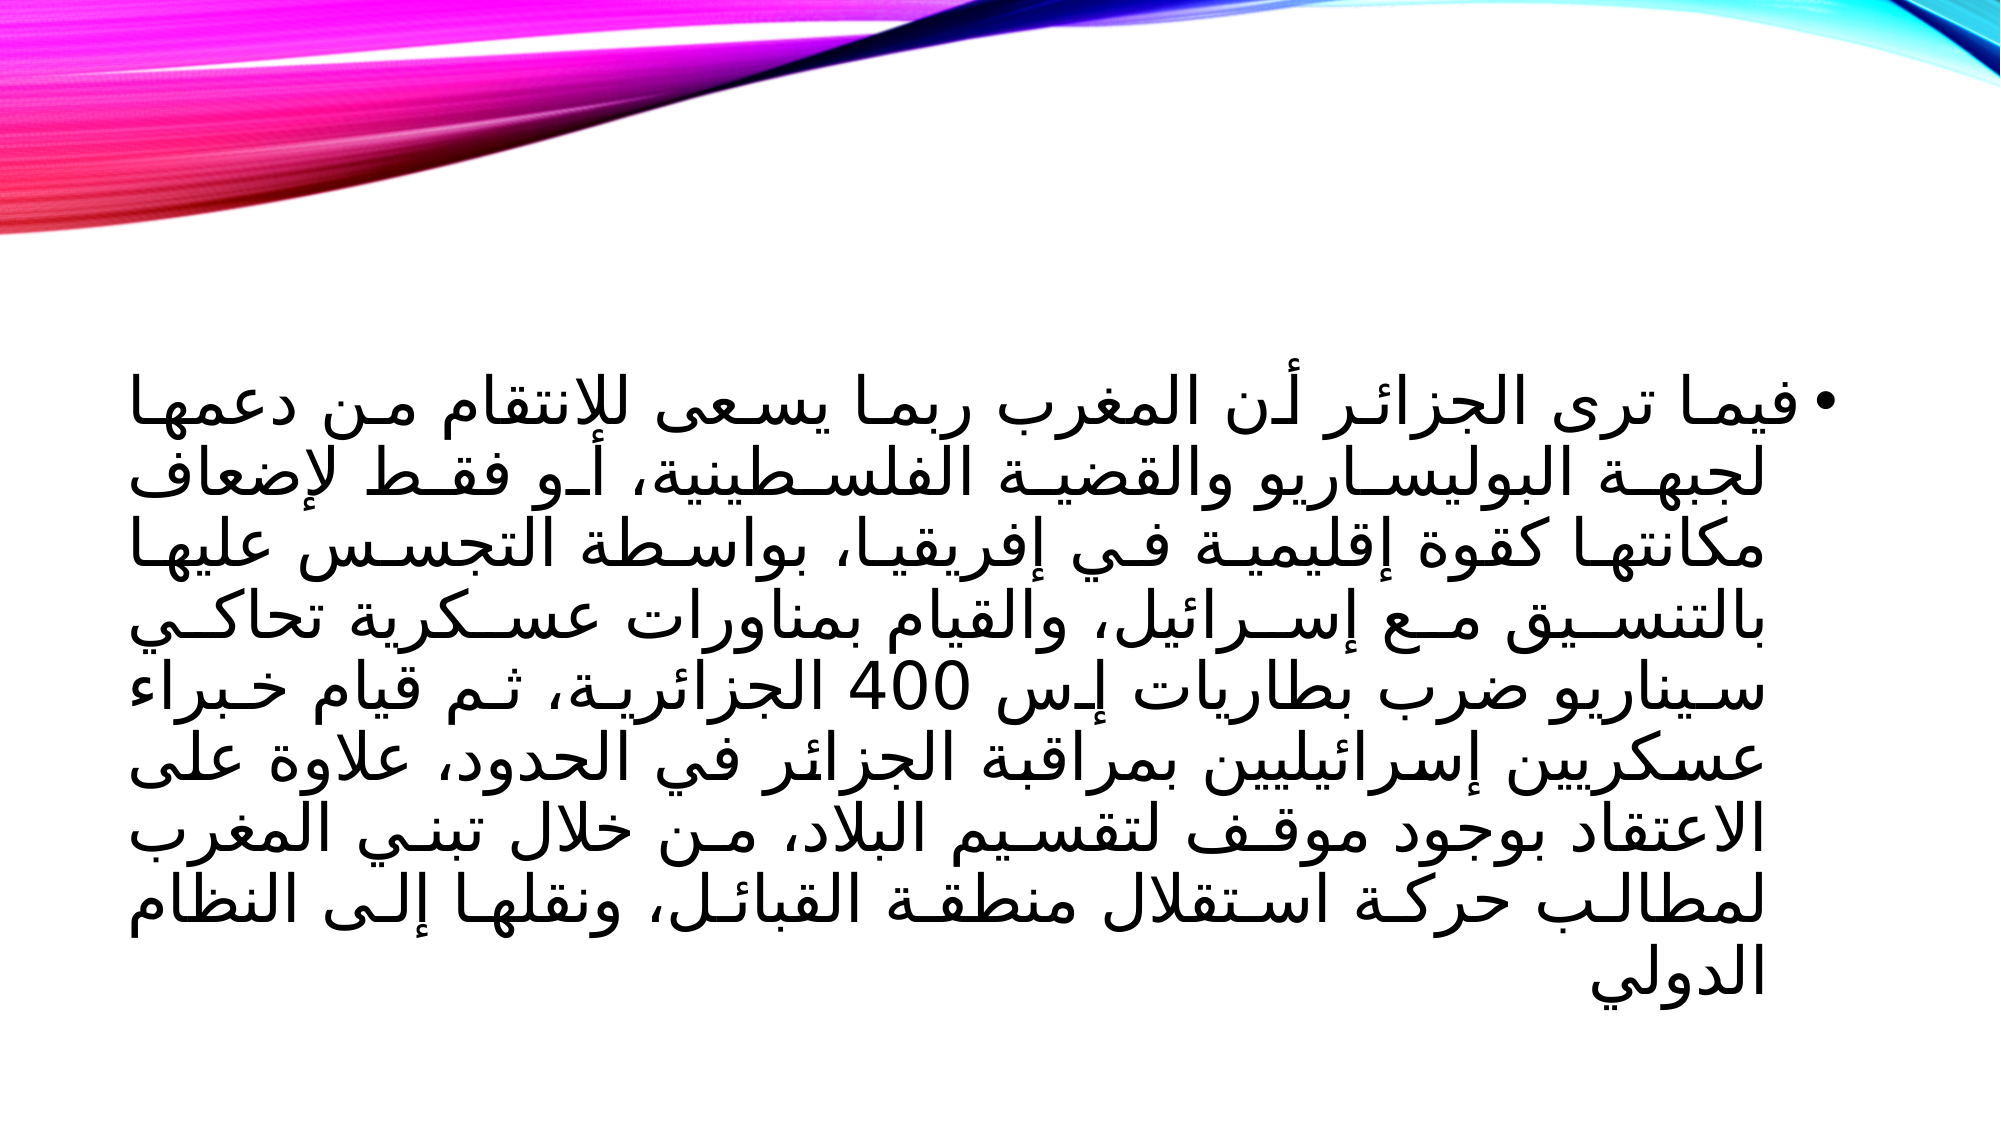

# فيما ترى الجزائر أن المغرب ربما يسعى للانتقام من دعمها لجبهة البوليساريو والقضية الفلسطينية، أو فقط لإضعاف مكانتها كقوة إقليمية في إفريقيا، بواسطة التجسس عليها بالتنسيق مع إسرائيل، والقيام بمناورات عسكرية تحاكي سيناريو ضرب بطاريات إس 400 الجزائرية، ثم قيام خبراء عسكريين إسرائيليين بمراقبة الجزائر في الحدود، علاوة على الاعتقاد بوجود موقف لتقسيم البلاد، من خلال تبني المغرب لمطالب حركة استقلال منطقة القبائل، ونقلها إلى النظام الدولي